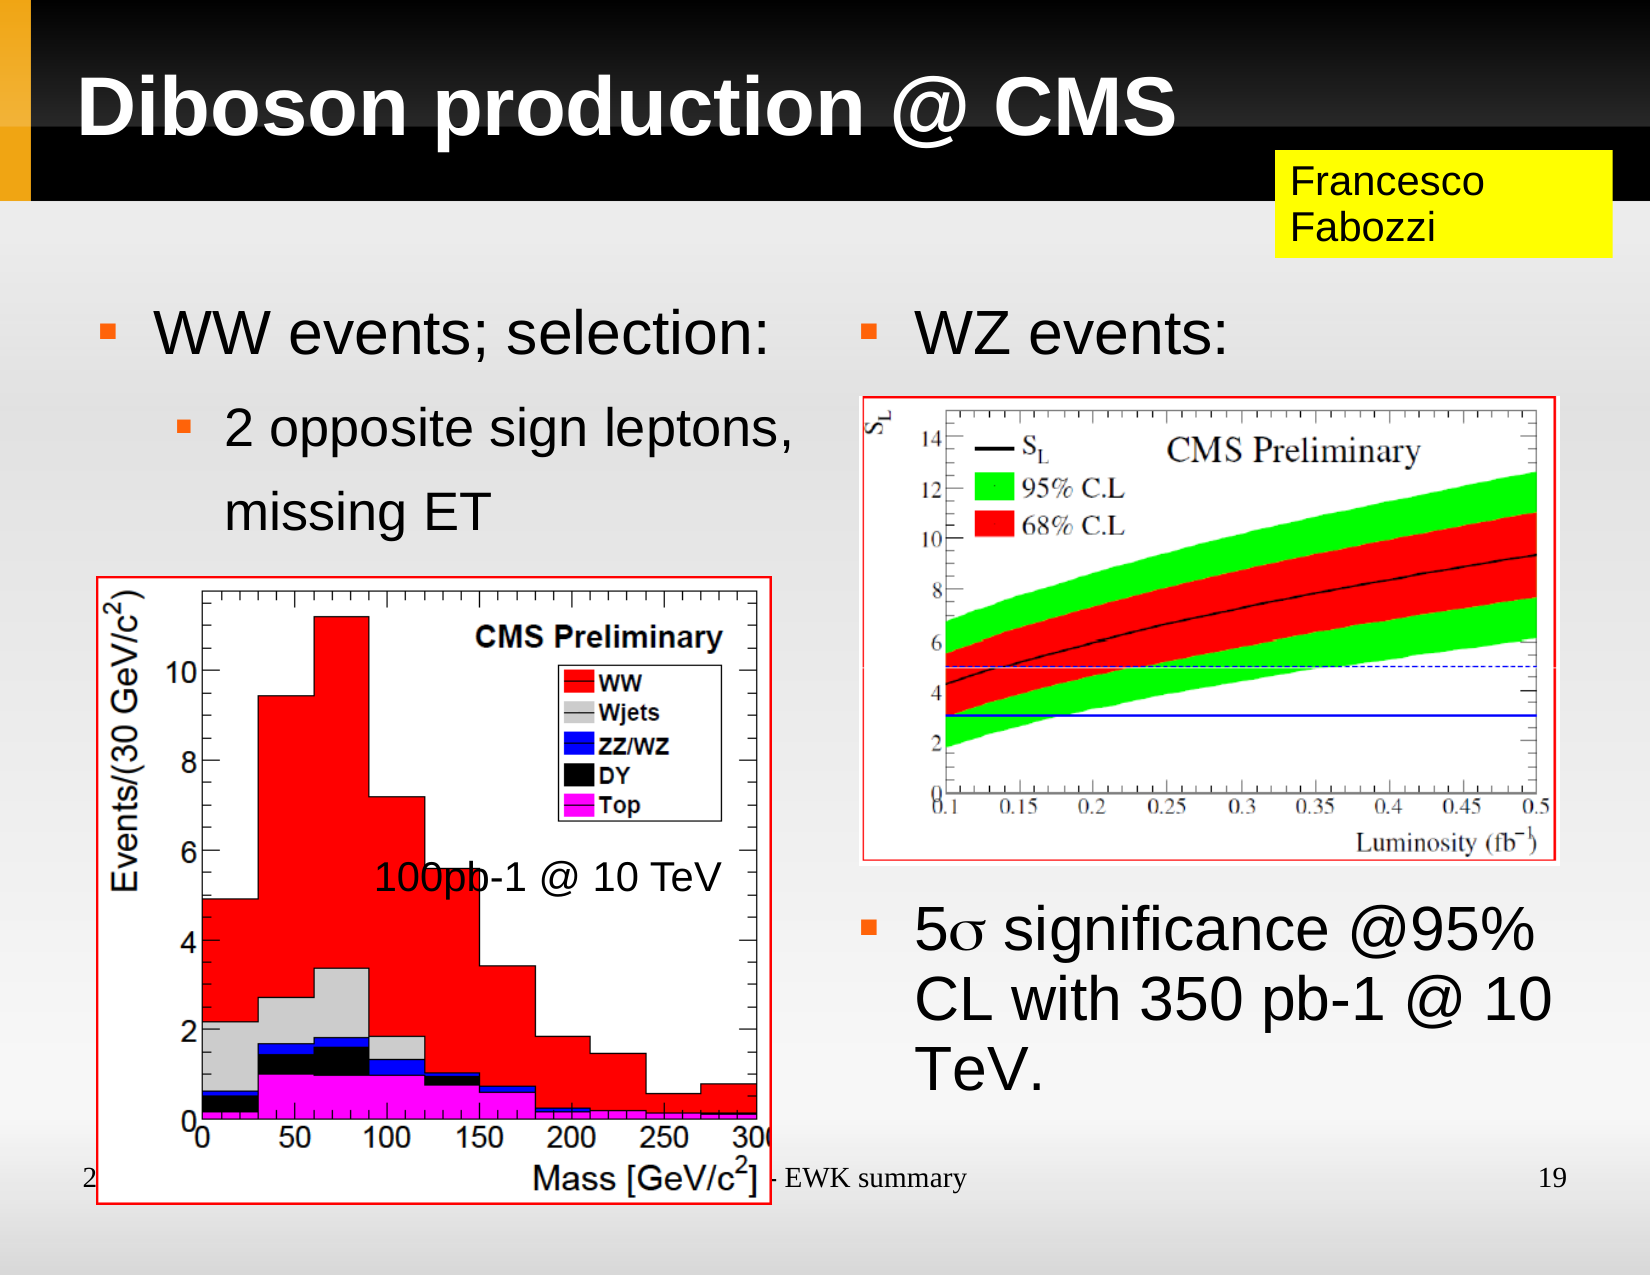

# Diboson production @ CMS
Francesco Fabozzi
WW events; selection:
2 opposite sign leptons,
missing ET
WZ events:
5s significance @95% CL with 350 pb-1 @ 10 TeV.
100pb-1 @ 10 TeV
23.04.2010
19